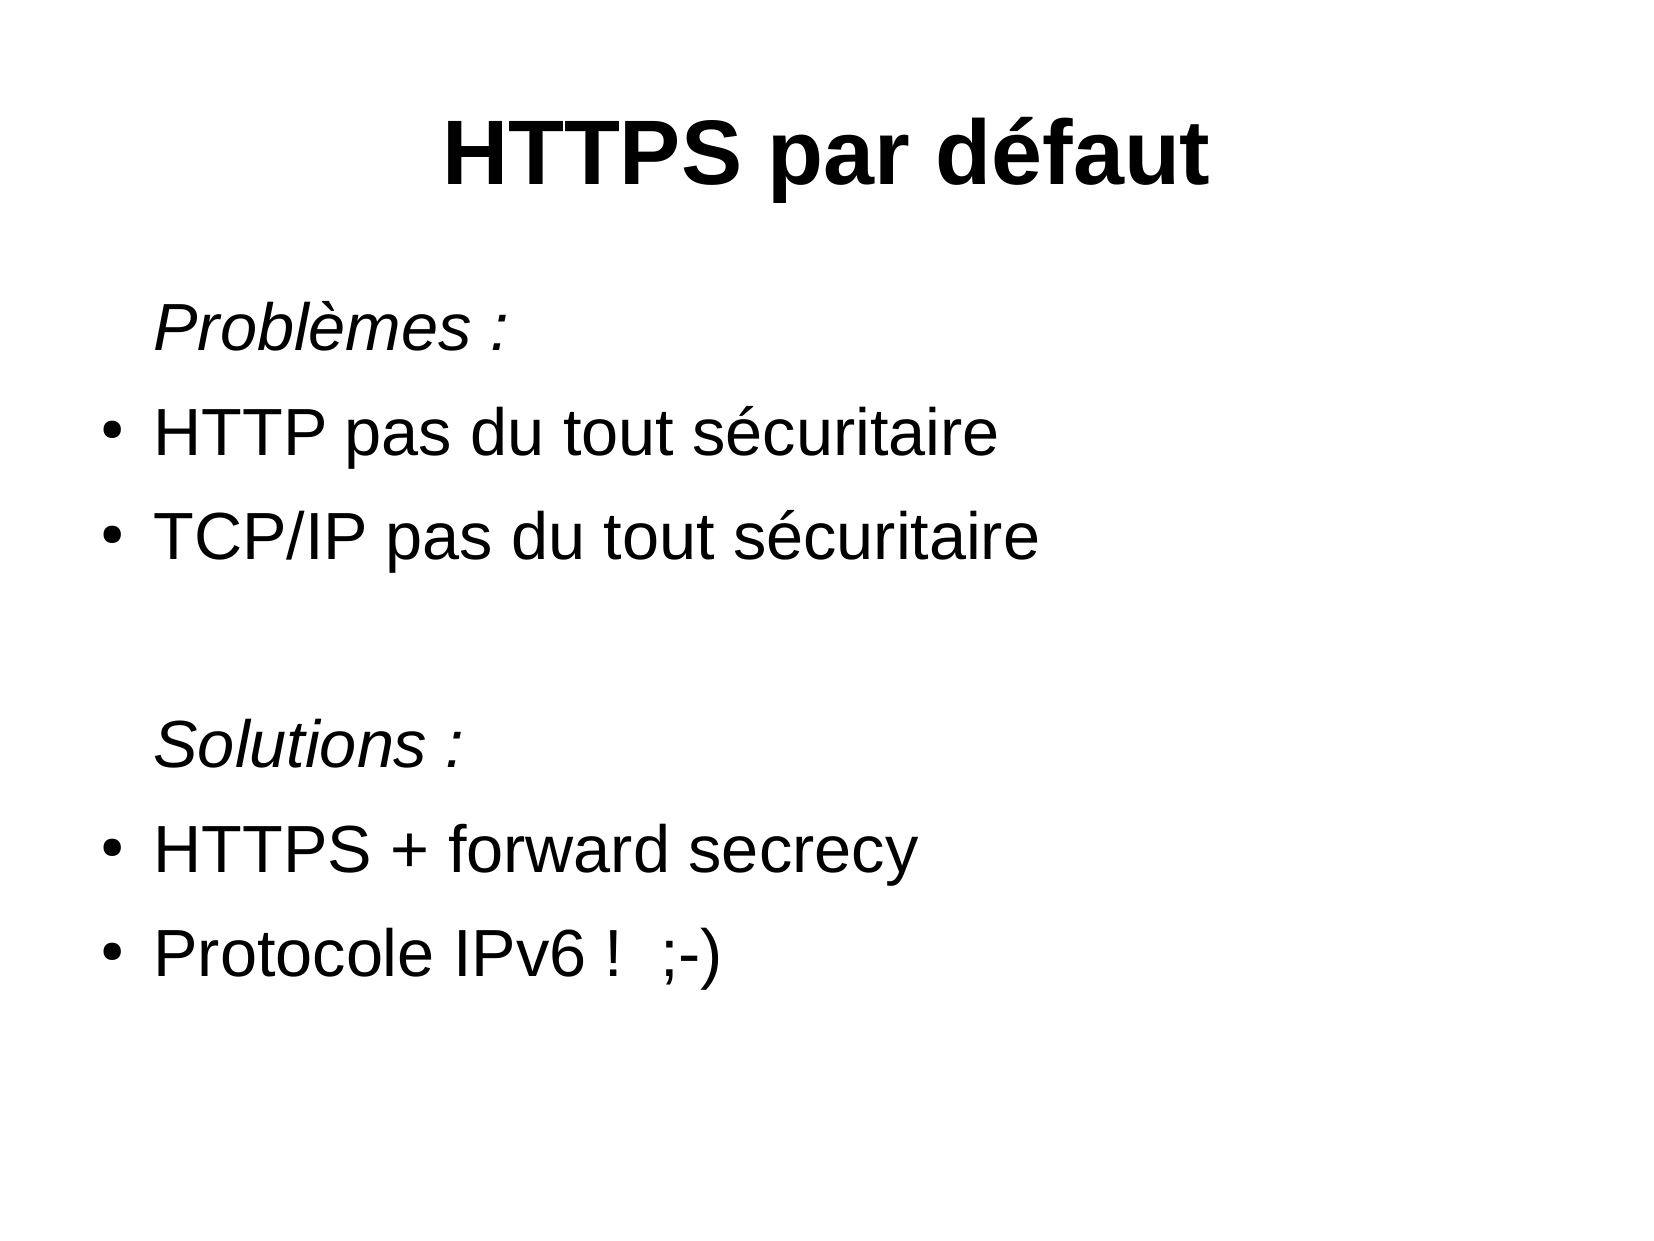

# HTTPS par défaut
Problèmes :
HTTP pas du tout sécuritaire
TCP/IP pas du tout sécuritaire
Solutions :
HTTPS + forward secrecy
Protocole IPv6 ! ;-)